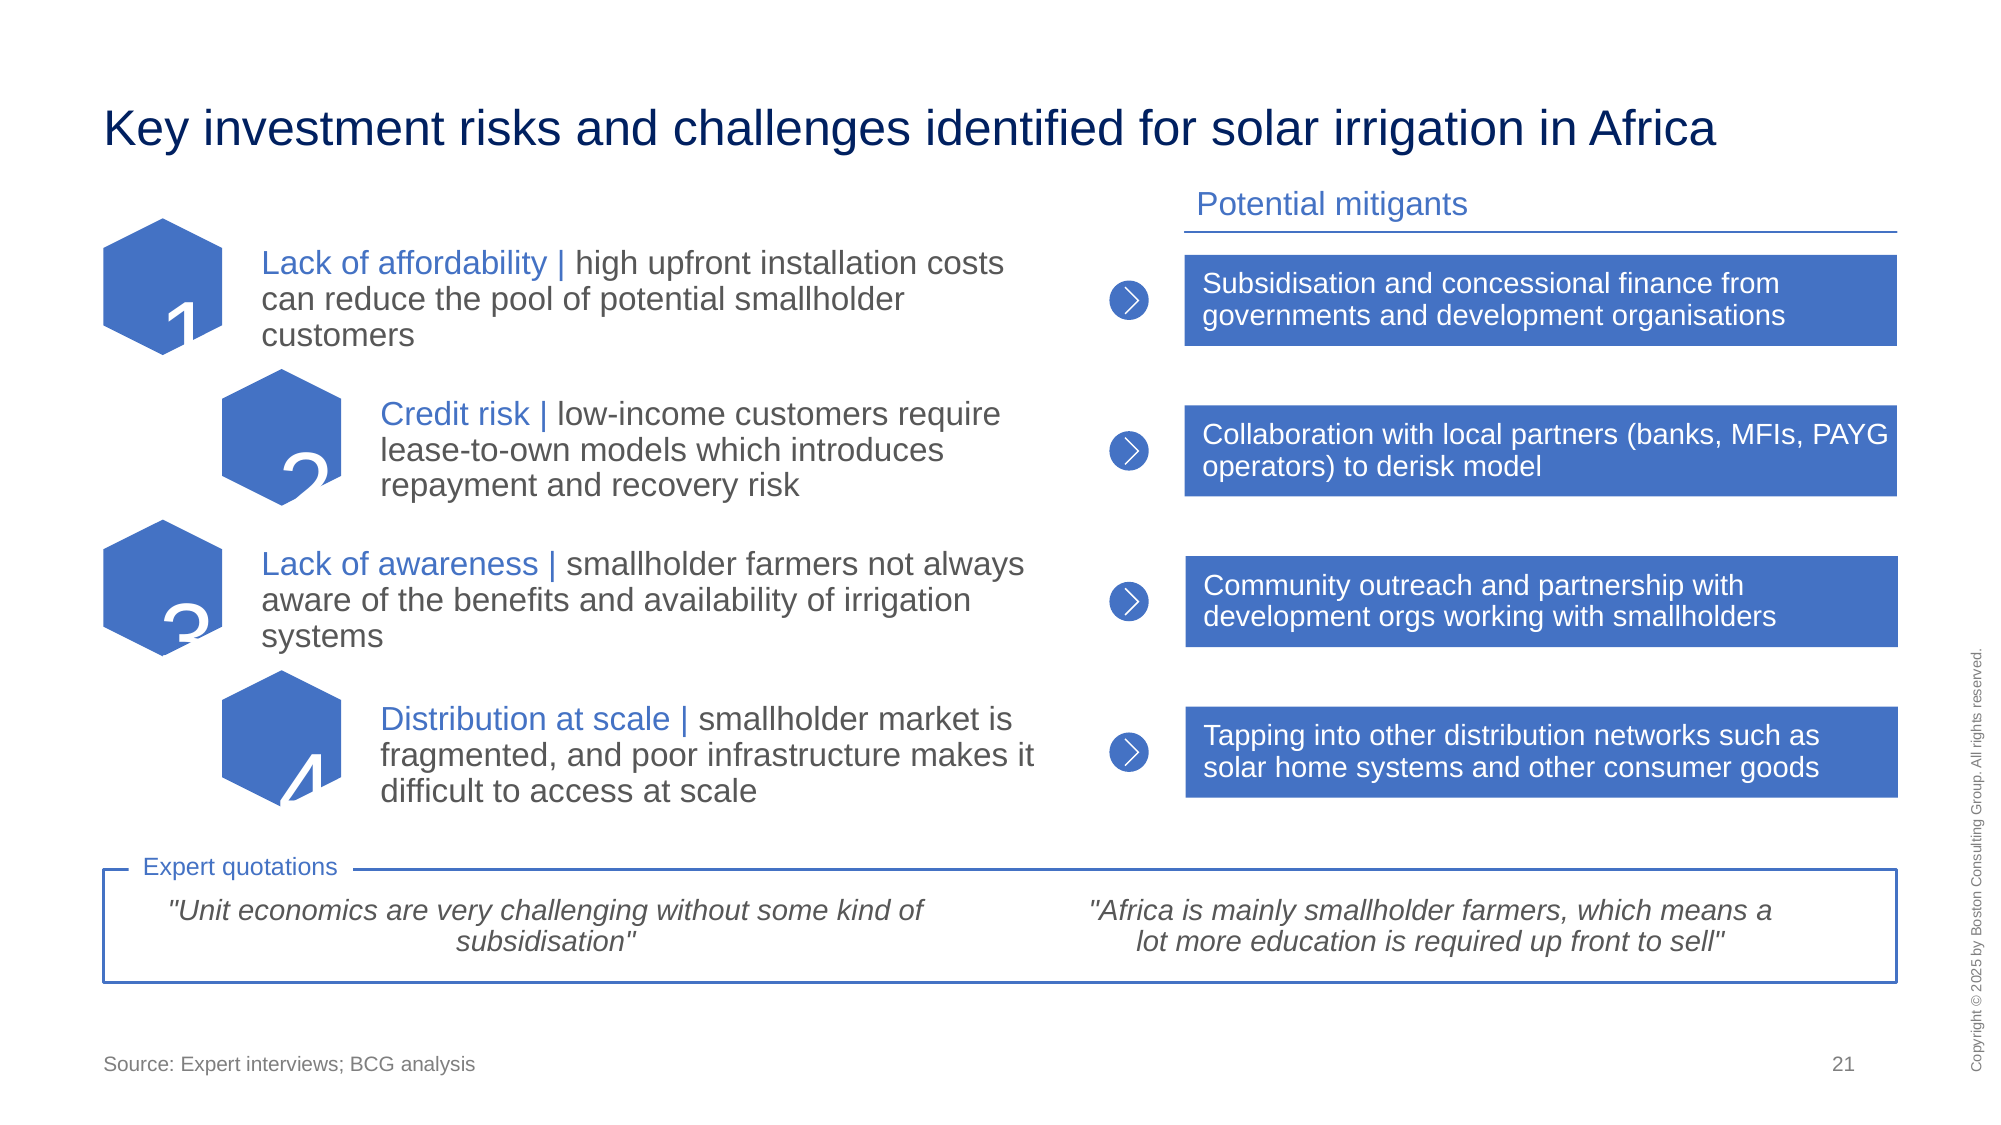

# Key investment risks and challenges identified for solar irrigation in Africa
Potential mitigants
1
Lack of affordability | high upfront installation costs can reduce the pool of potential smallholder customers
Subsidisation and concessional finance from governments and development organisations
2
Credit risk | low-income customers require lease-to-own models which introduces repayment and recovery risk
Collaboration with local partners (banks, MFIs, PAYG operators) to derisk model
3
Lack of awareness | smallholder farmers not always aware of the benefits and availability of irrigation systems
Community outreach and partnership with development orgs working with smallholders
4
Distribution at scale | smallholder market is fragmented, and poor infrastructure makes it difficult to access at scale
Tapping into other distribution networks such as solar home systems and other consumer goods
Expert quotations
"Unit economics are very challenging without some kind of subsidisation"
"Africa is mainly smallholder farmers, which means a lot more education is required up front to sell"
Source: Expert interviews; BCG analysis